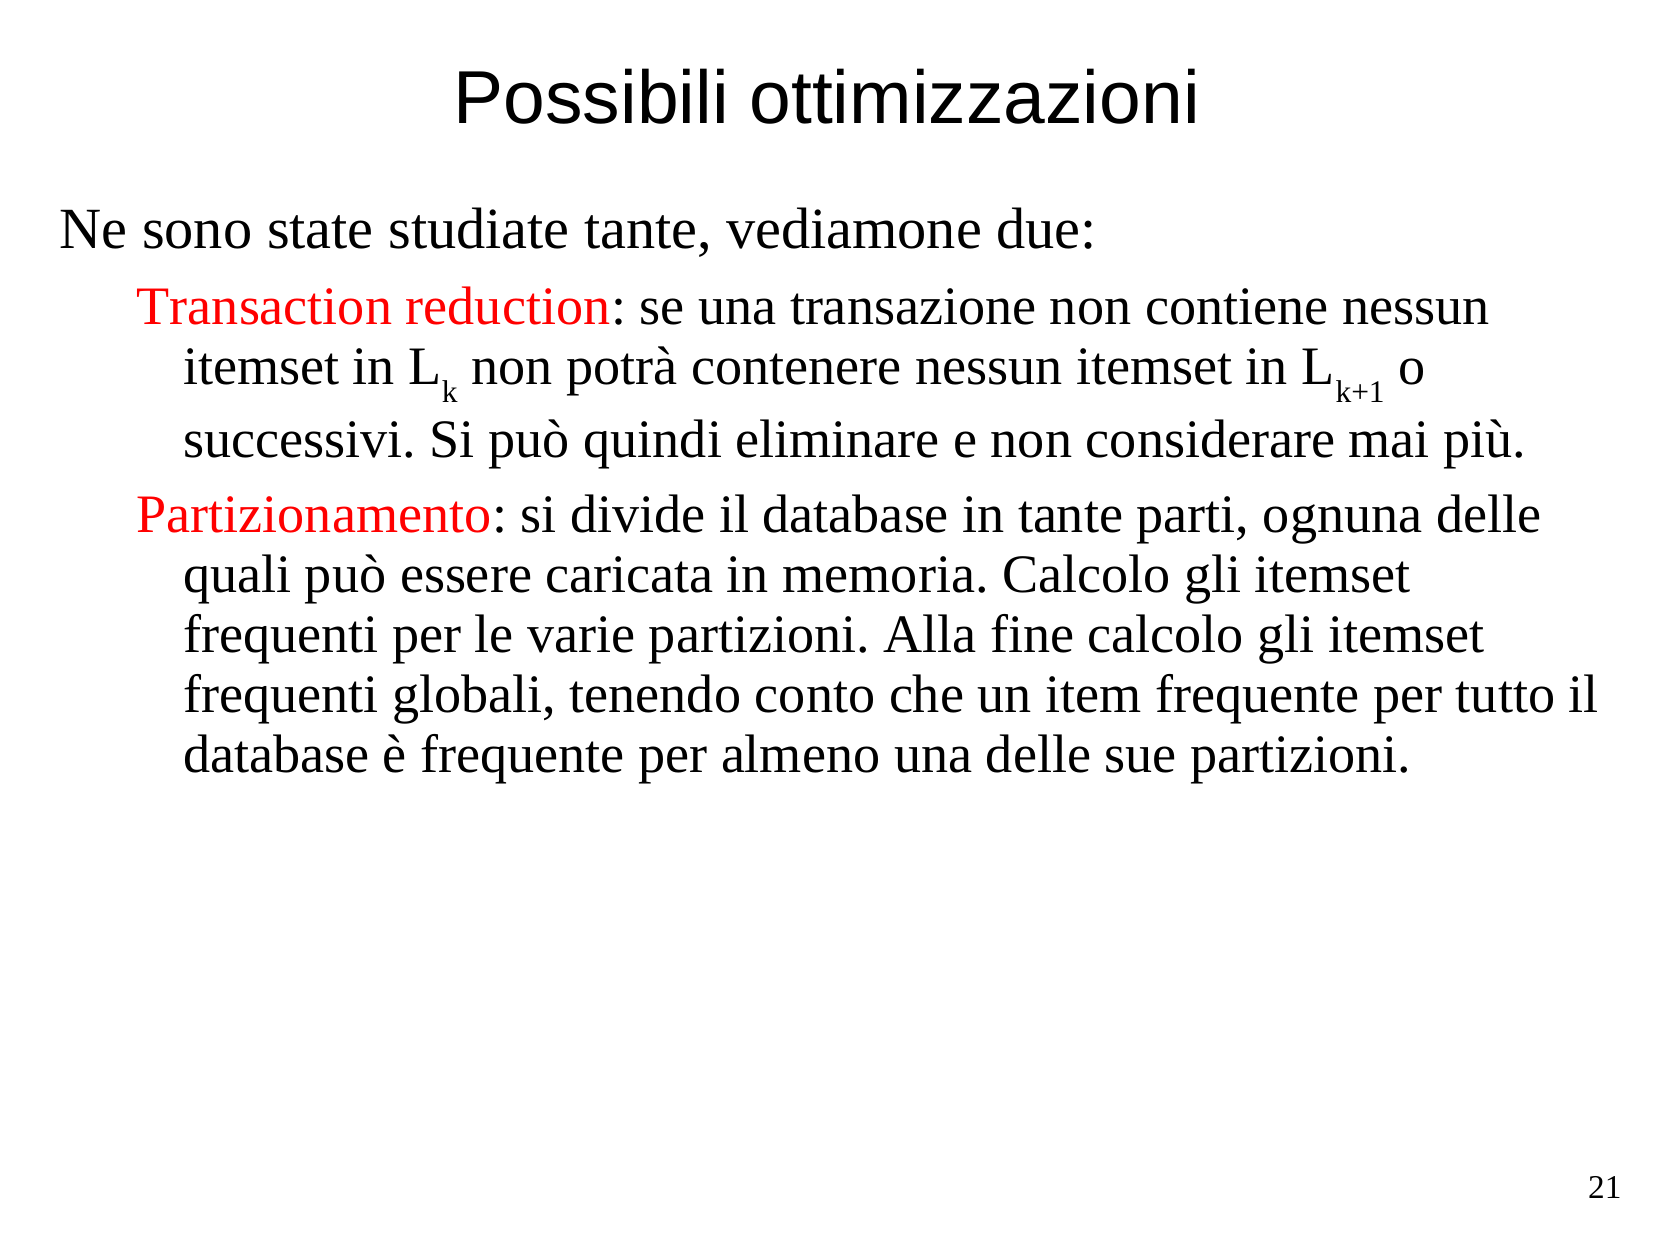

# Possibili ottimizzazioni
Ne sono state studiate tante, vediamone due:
Transaction reduction: se una transazione non contiene nessun itemset in Lk non potrà contenere nessun itemset in Lk+1 o successivi. Si può quindi eliminare e non considerare mai più.
Partizionamento: si divide il database in tante parti, ognuna delle quali può essere caricata in memoria. Calcolo gli itemset frequenti per le varie partizioni. Alla fine calcolo gli itemset frequenti globali, tenendo conto che un item frequente per tutto il database è frequente per almeno una delle sue partizioni.